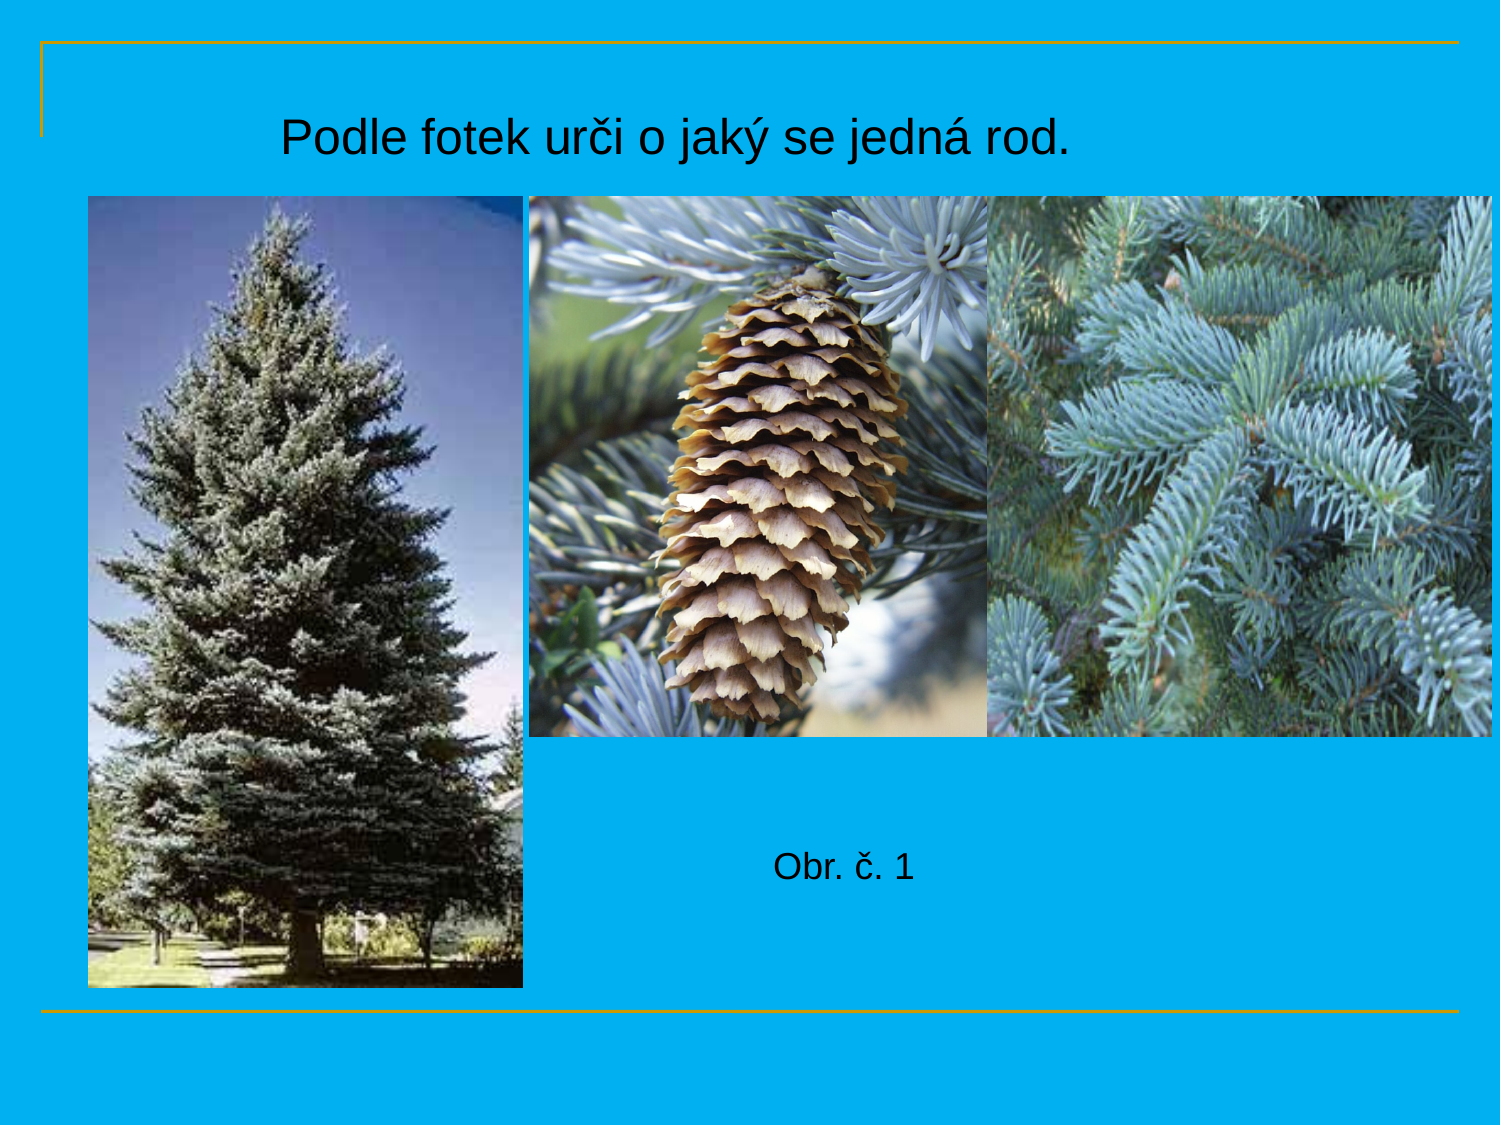

Podle fotek urči o jaký se jedná rod.
Obr. č. 1